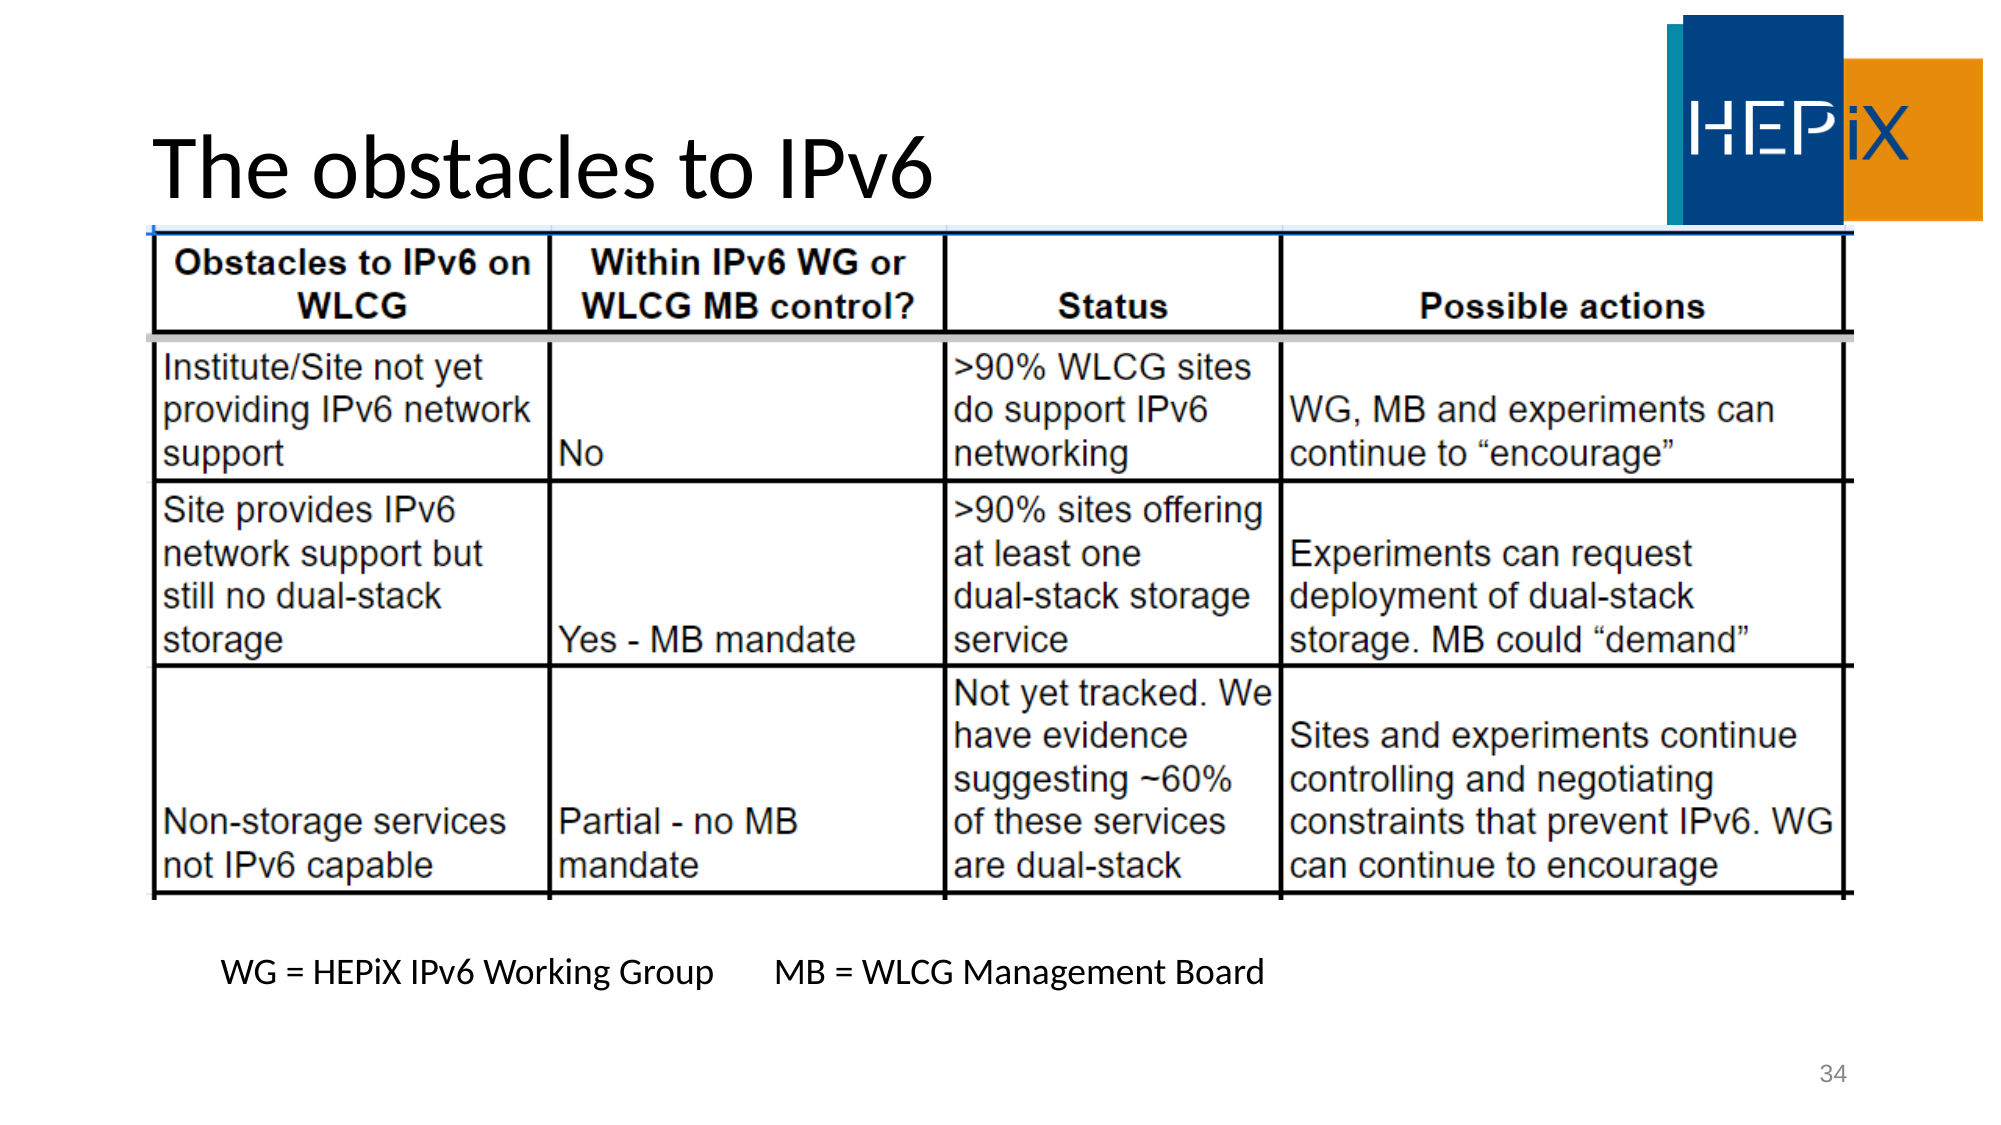

# The obstacles to IPv6
WG = HEPiX IPv6 Working Group MB = WLCG Management Board